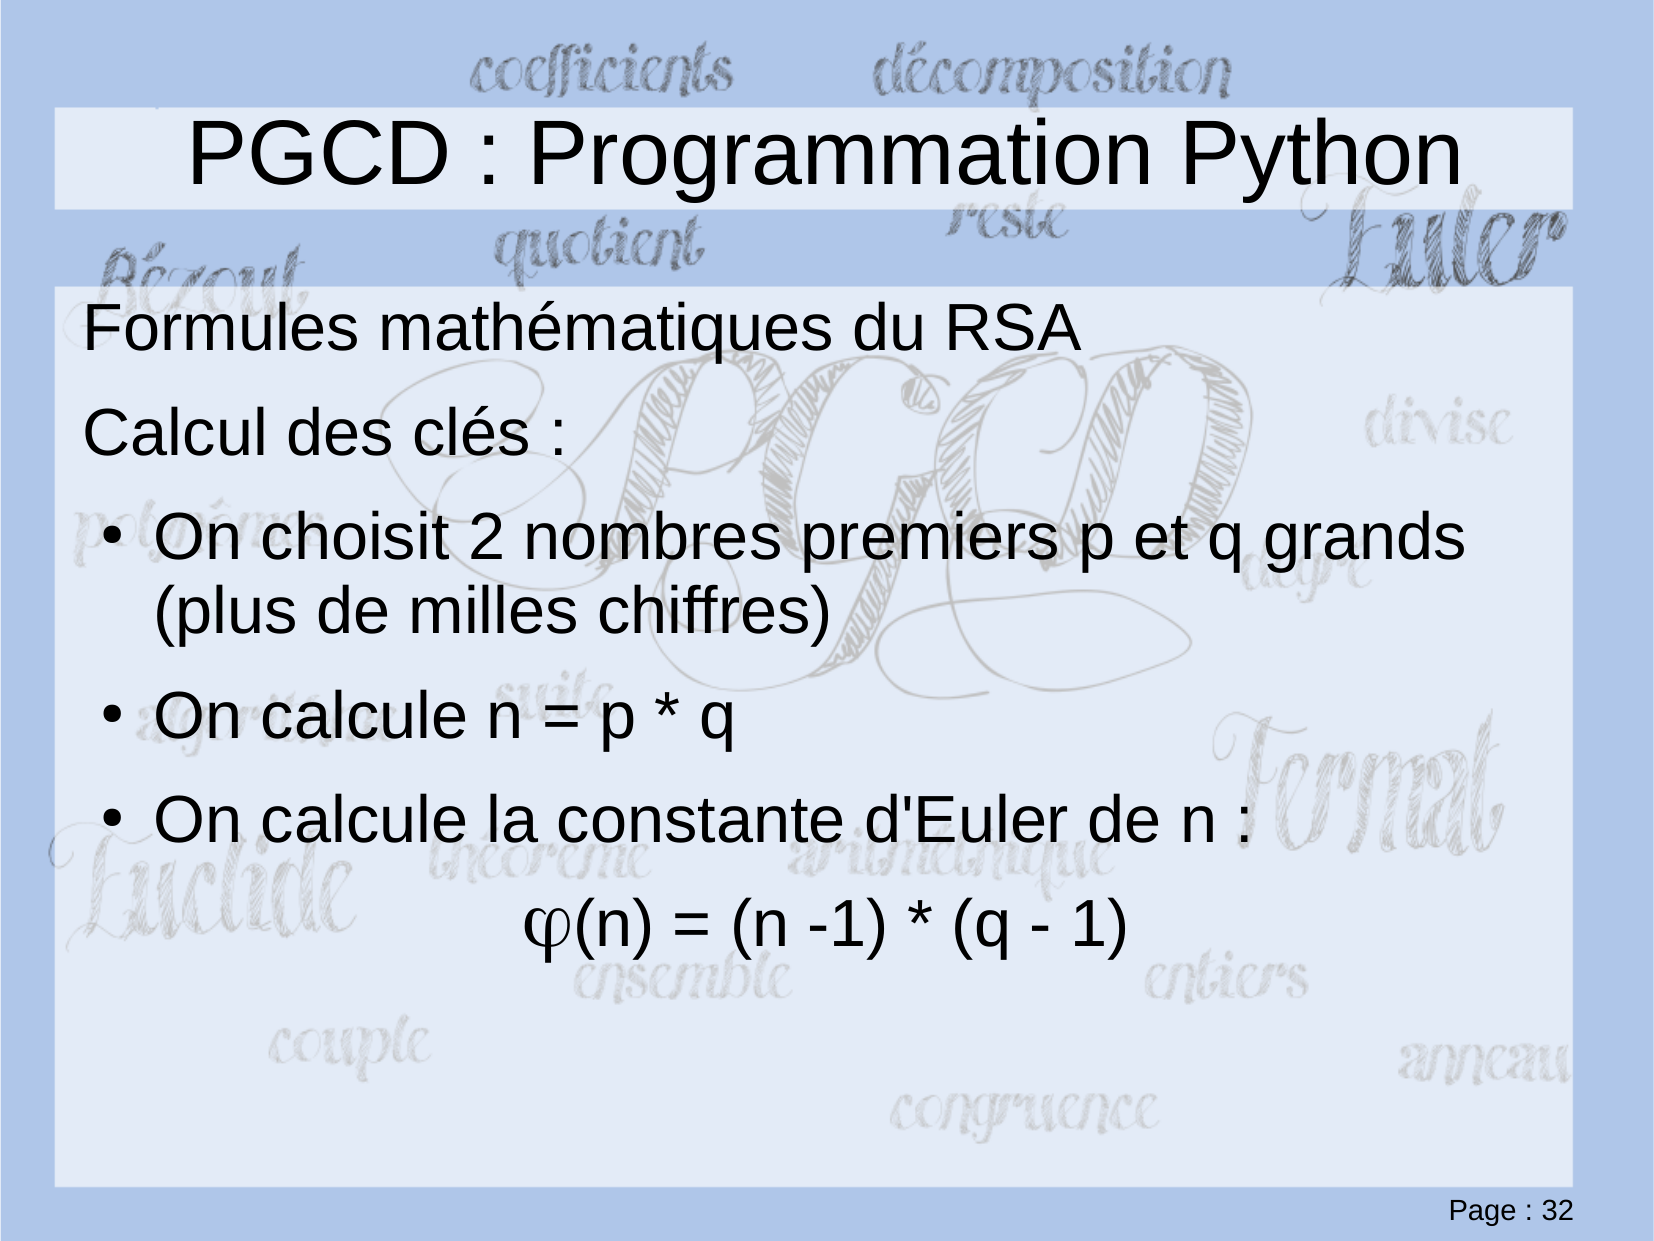

# PGCD : Programmation Python
Formules mathématiques du RSA
Calcul des clés :
On choisit 2 nombres premiers p et q grands (plus de milles chiffres)
On calcule n = p * q
On calcule la constante d'Euler de n :
j(n) = (n -1) * (q - 1)